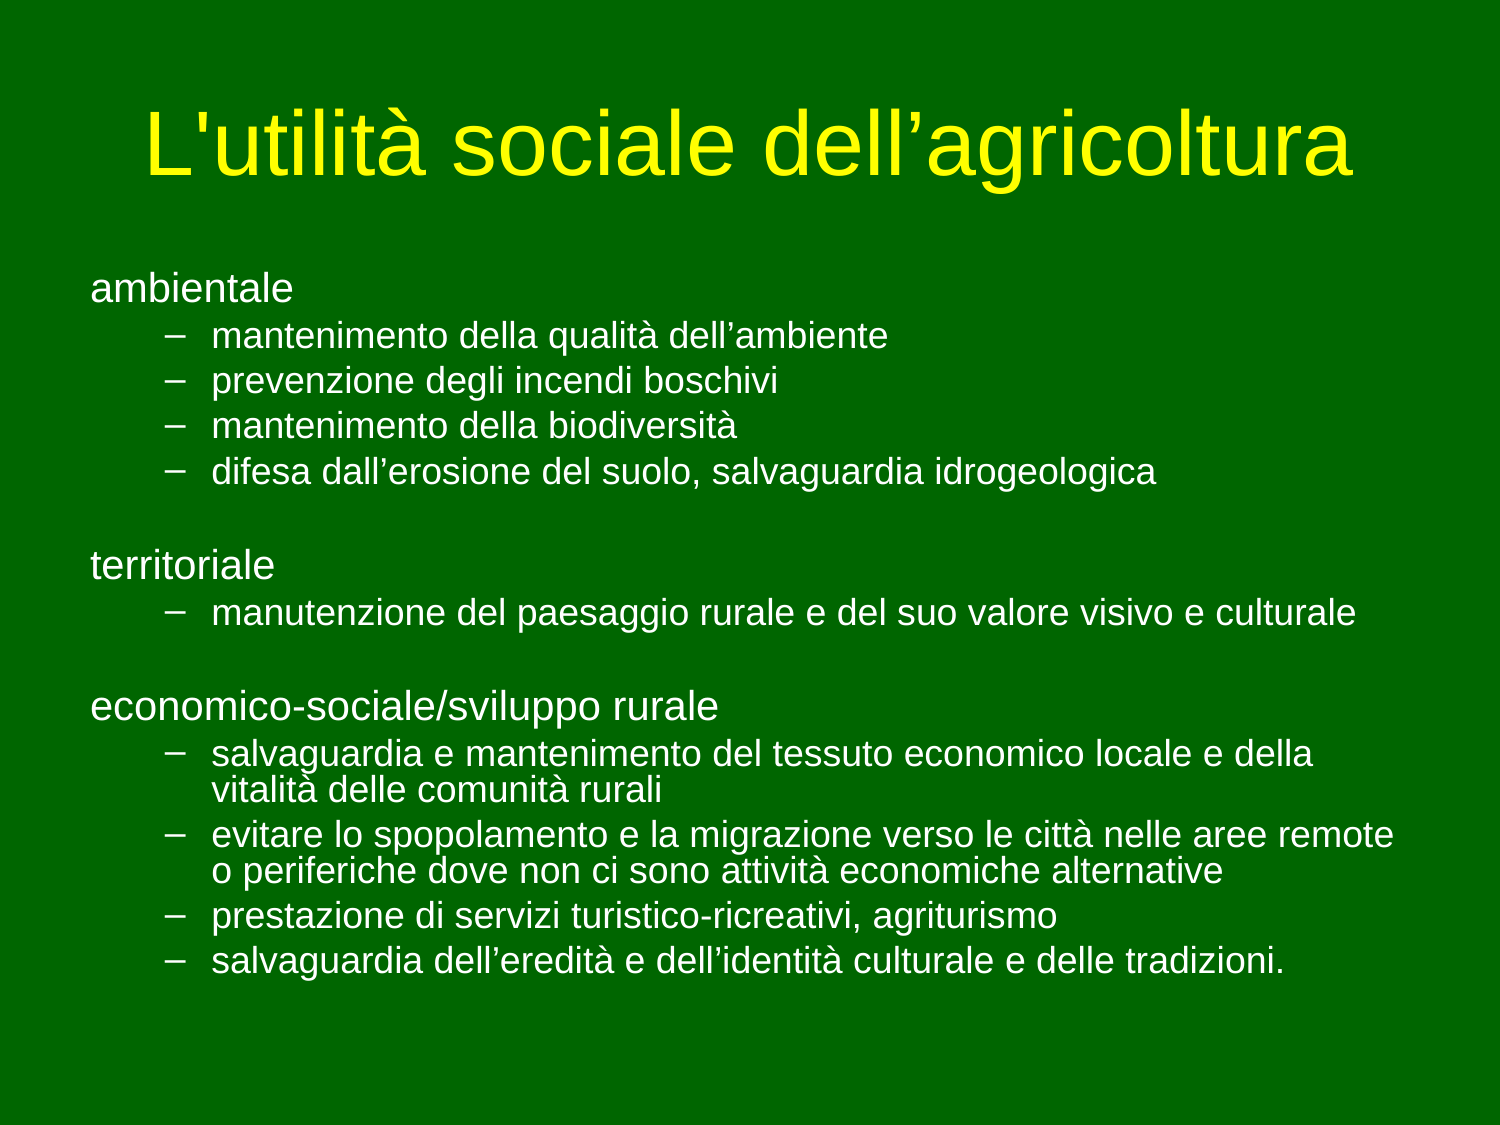

# L'utilità sociale dell’agricoltura
ambientale
mantenimento della qualità dell’ambiente
prevenzione degli incendi boschivi
mantenimento della biodiversità
difesa dall’erosione del suolo, salvaguardia idrogeologica
territoriale
manutenzione del paesaggio rurale e del suo valore visivo e culturale
economico-sociale/sviluppo rurale
salvaguardia e mantenimento del tessuto economico locale e della vitalità delle comunità rurali
evitare lo spopolamento e la migrazione verso le città nelle aree remote o periferiche dove non ci sono attività economiche alternative
prestazione di servizi turistico-ricreativi, agriturismo
salvaguardia dell’eredità e dell’identità culturale e delle tradizioni.